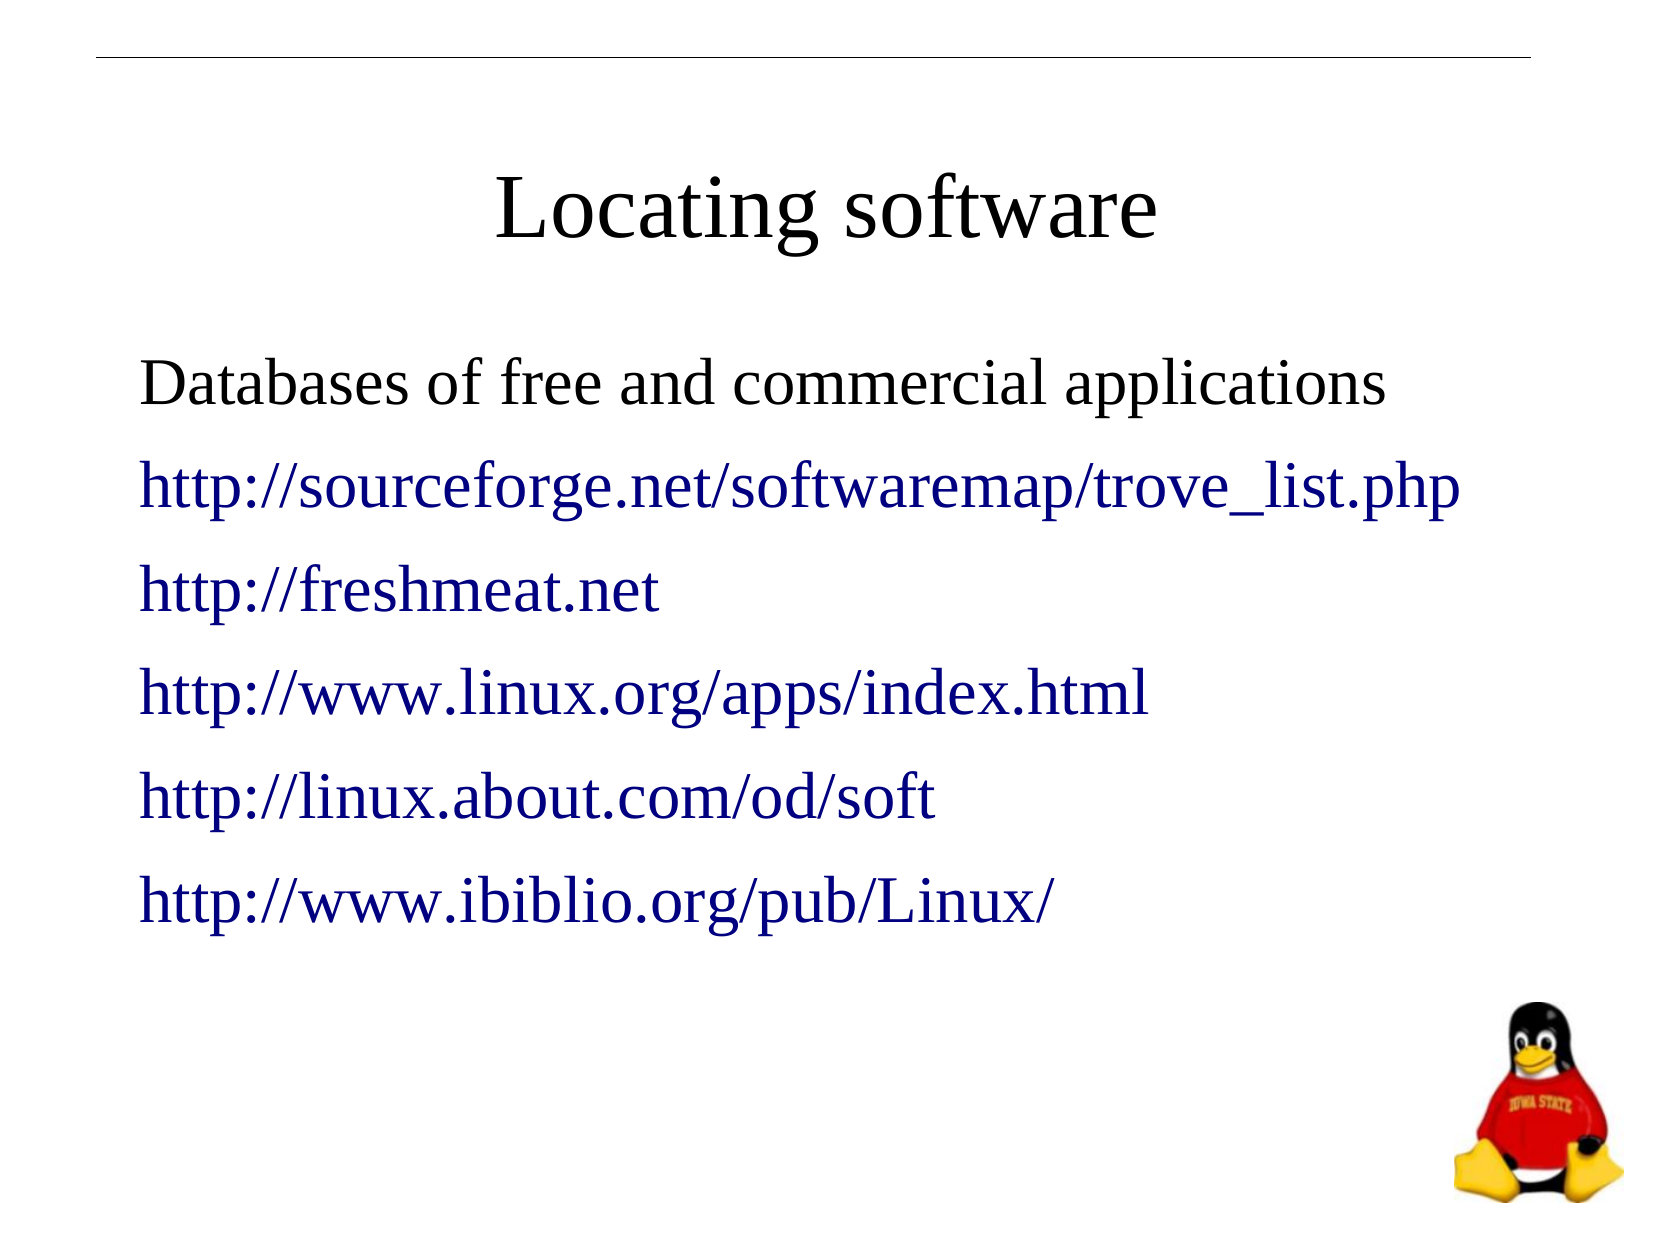

# Locating software
Databases of free and commercial applications
http://sourceforge.net/softwaremap/trove_list.php
http://freshmeat.net
http://www.linux.org/apps/index.html
http://linux.about.com/od/soft
http://www.ibiblio.org/pub/Linux/